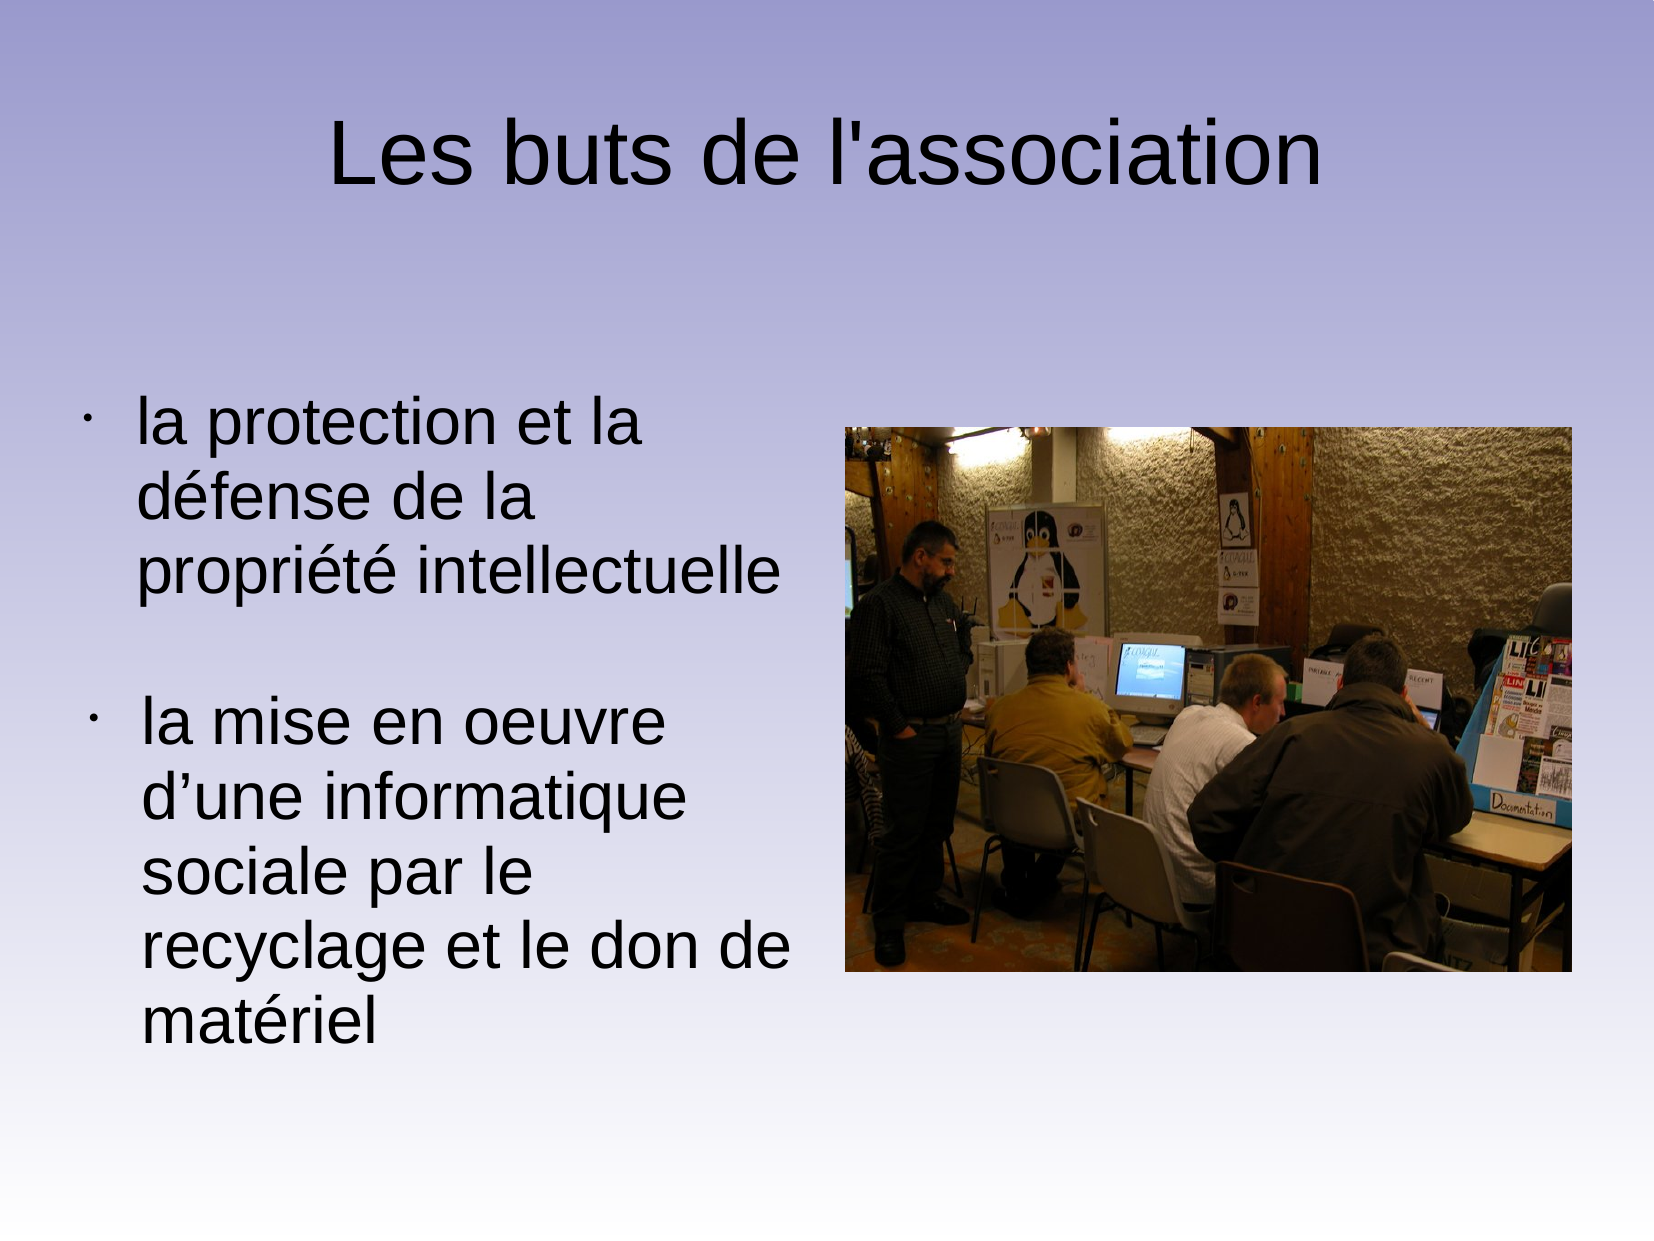

# Les buts de l'association
la protection et la défense de la propriété intellectuelle
la mise en oeuvre d’une informatique sociale par le recyclage et le don de matériel